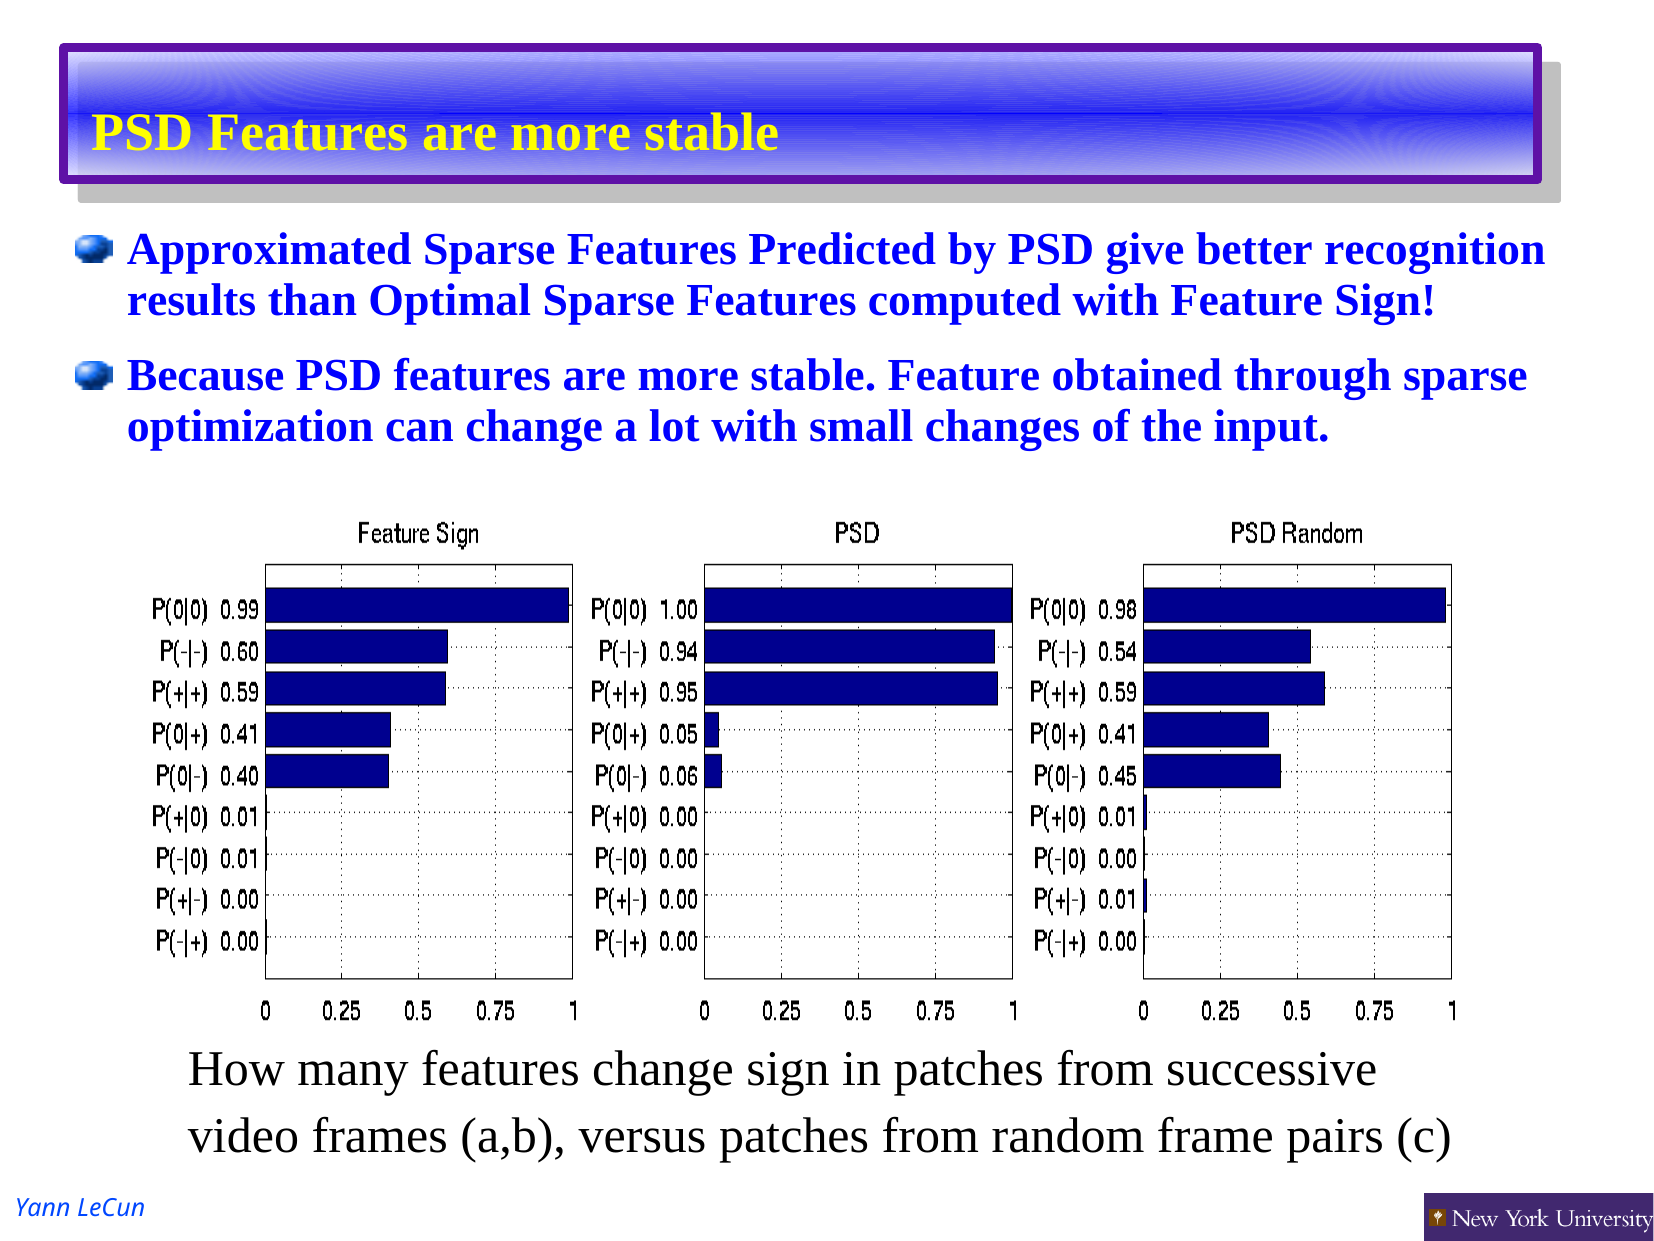

# PSD Features are more stable
Approximated Sparse Features Predicted by PSD give better recognition results than Optimal Sparse Features computed with Feature Sign!
Because PSD features are more stable. Feature obtained through sparse optimization can change a lot with small changes of the input.
How many features change sign in patches from successive
video frames (a,b), versus patches from random frame pairs (c)